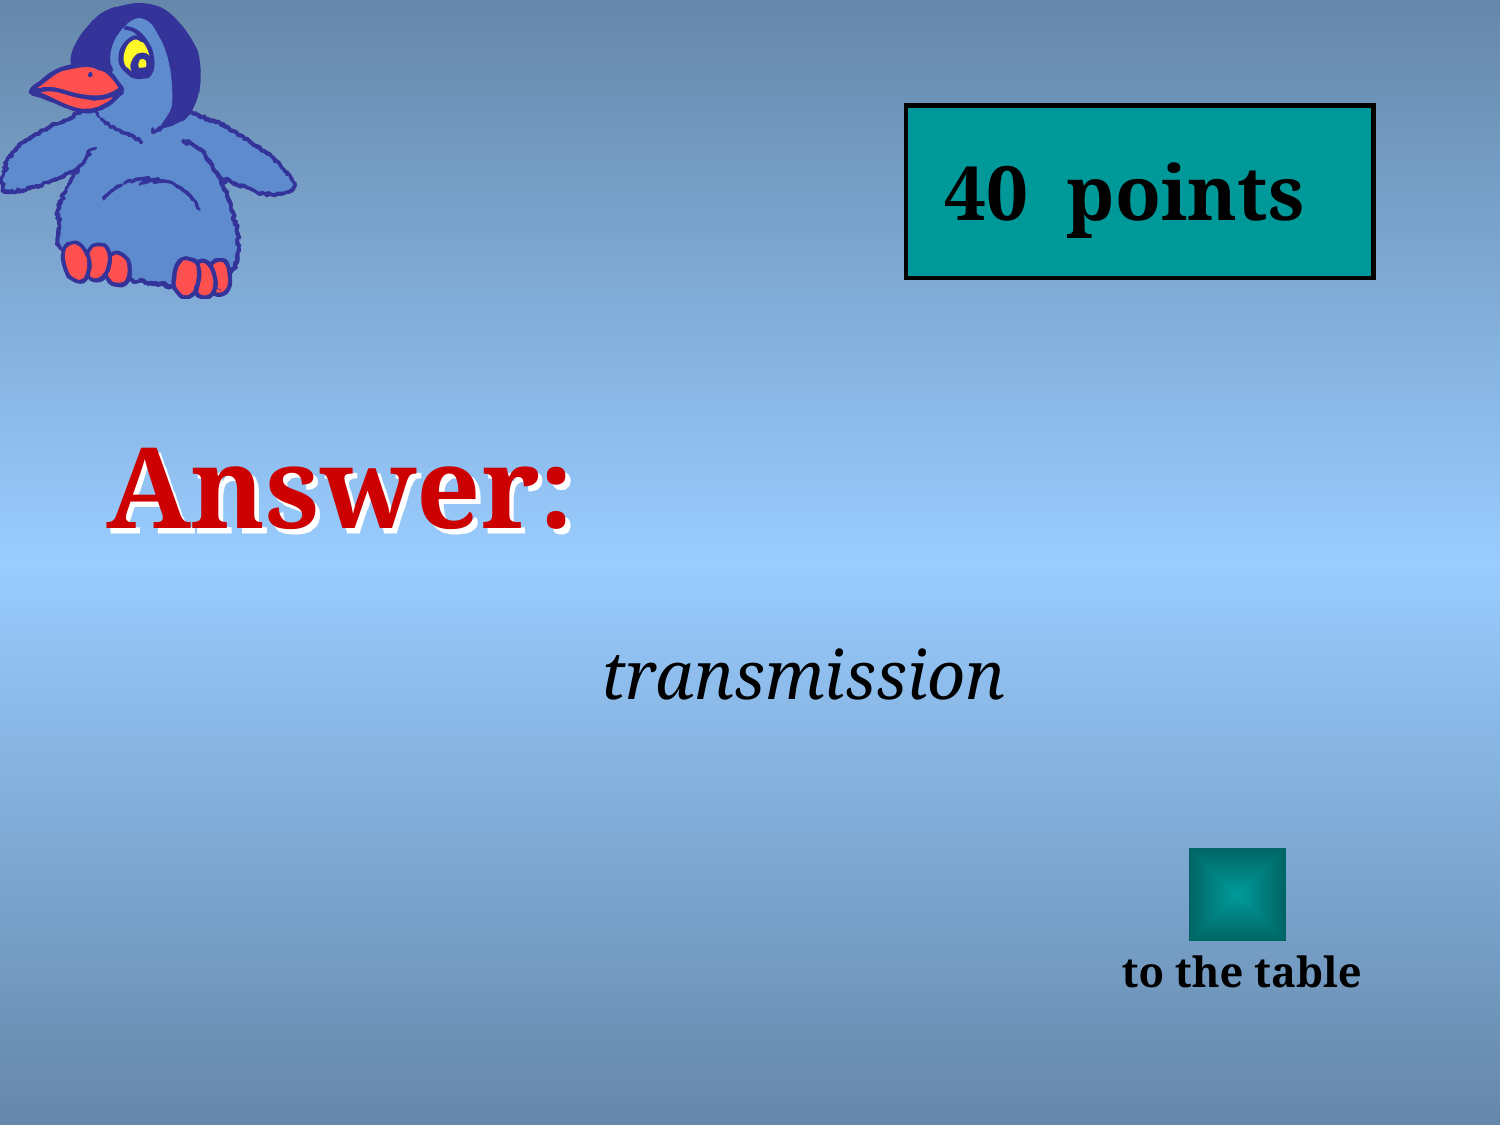

40 points
# Answer:
transmission
to the table